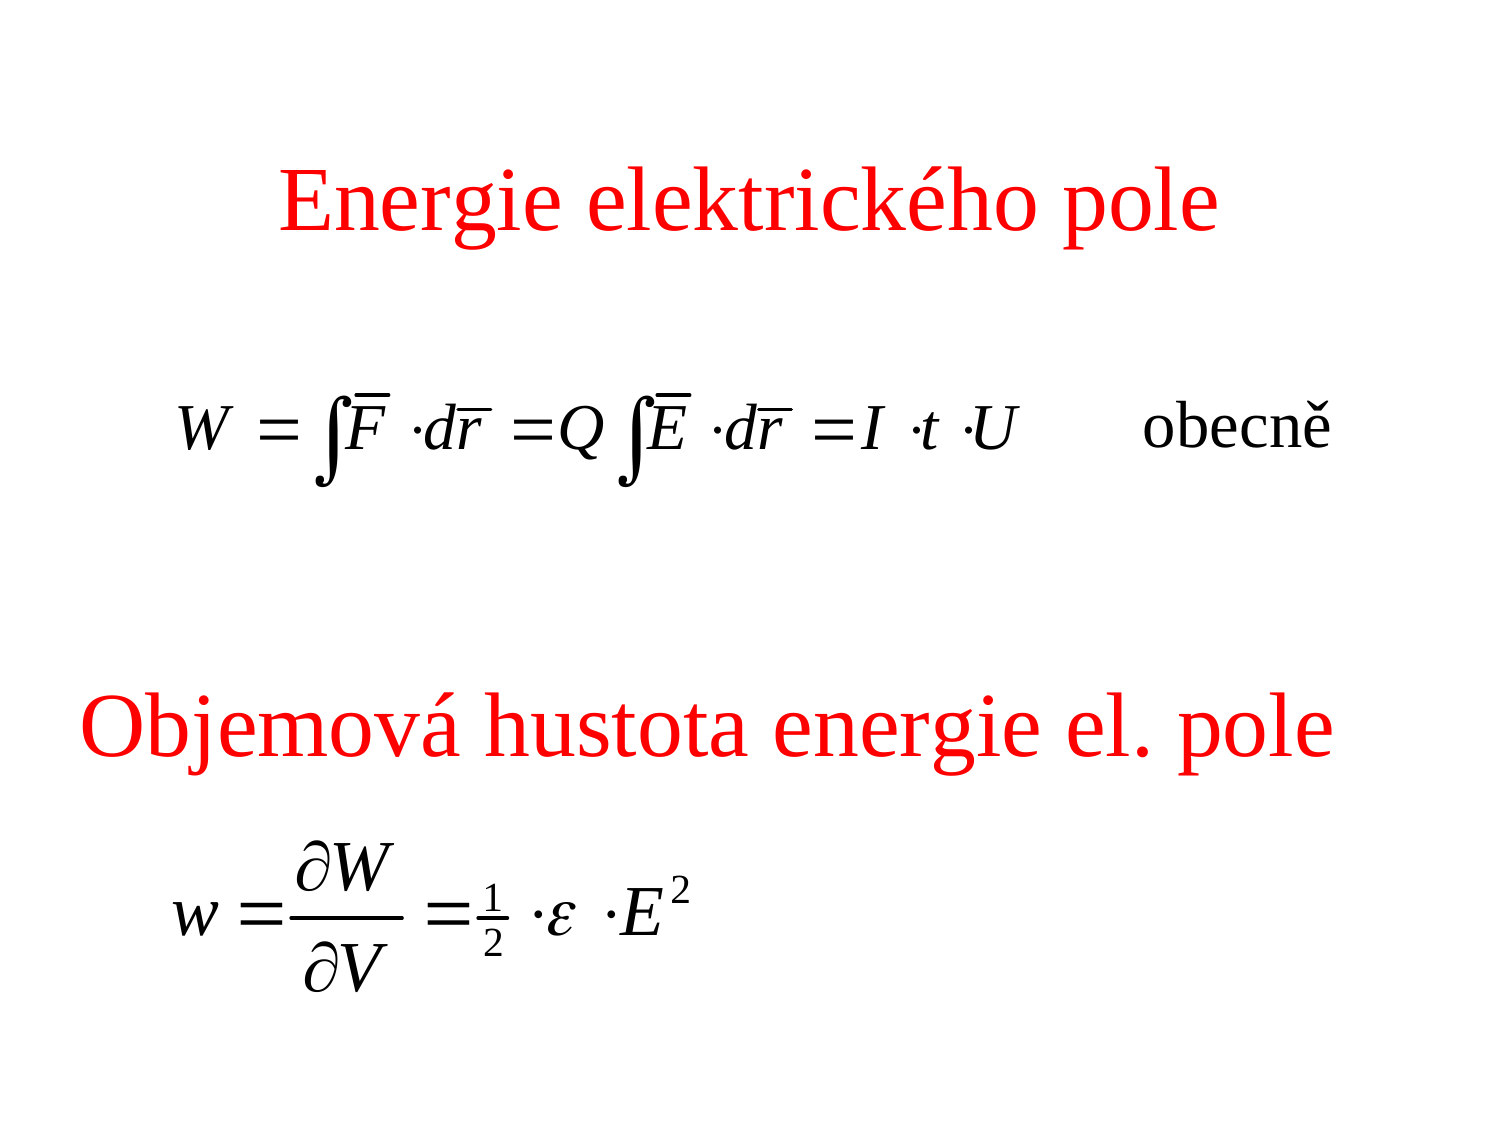

# Energie elektrického pole
obecně
Objemová hustota energie el. pole